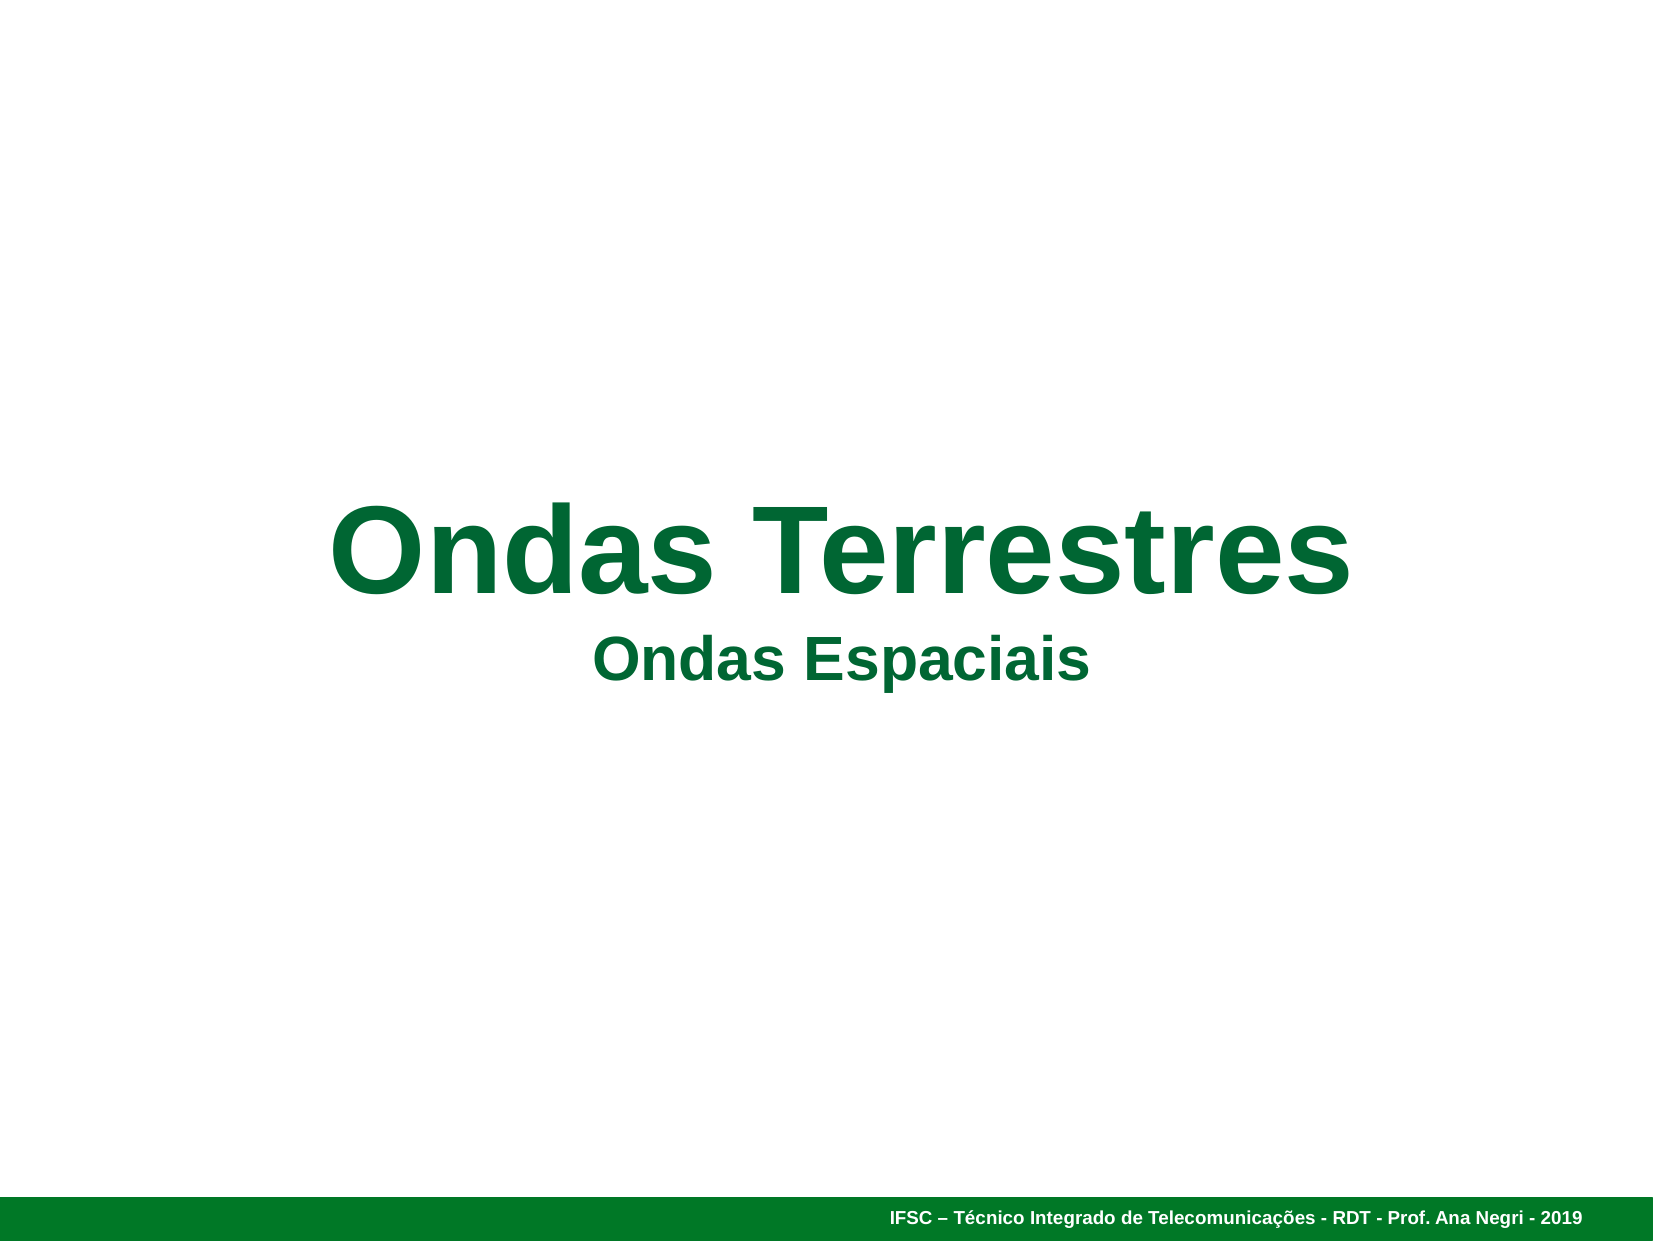

Ondas Terrestres
Ondas Espaciais
IFSC – Engenharia de Telecomunicações - ANT - Prof. Ramon Mayor Martins - 2016
IFSC – Técnico Integrado de Telecomunicações - RDT - Prof. Ana Negri - 2019